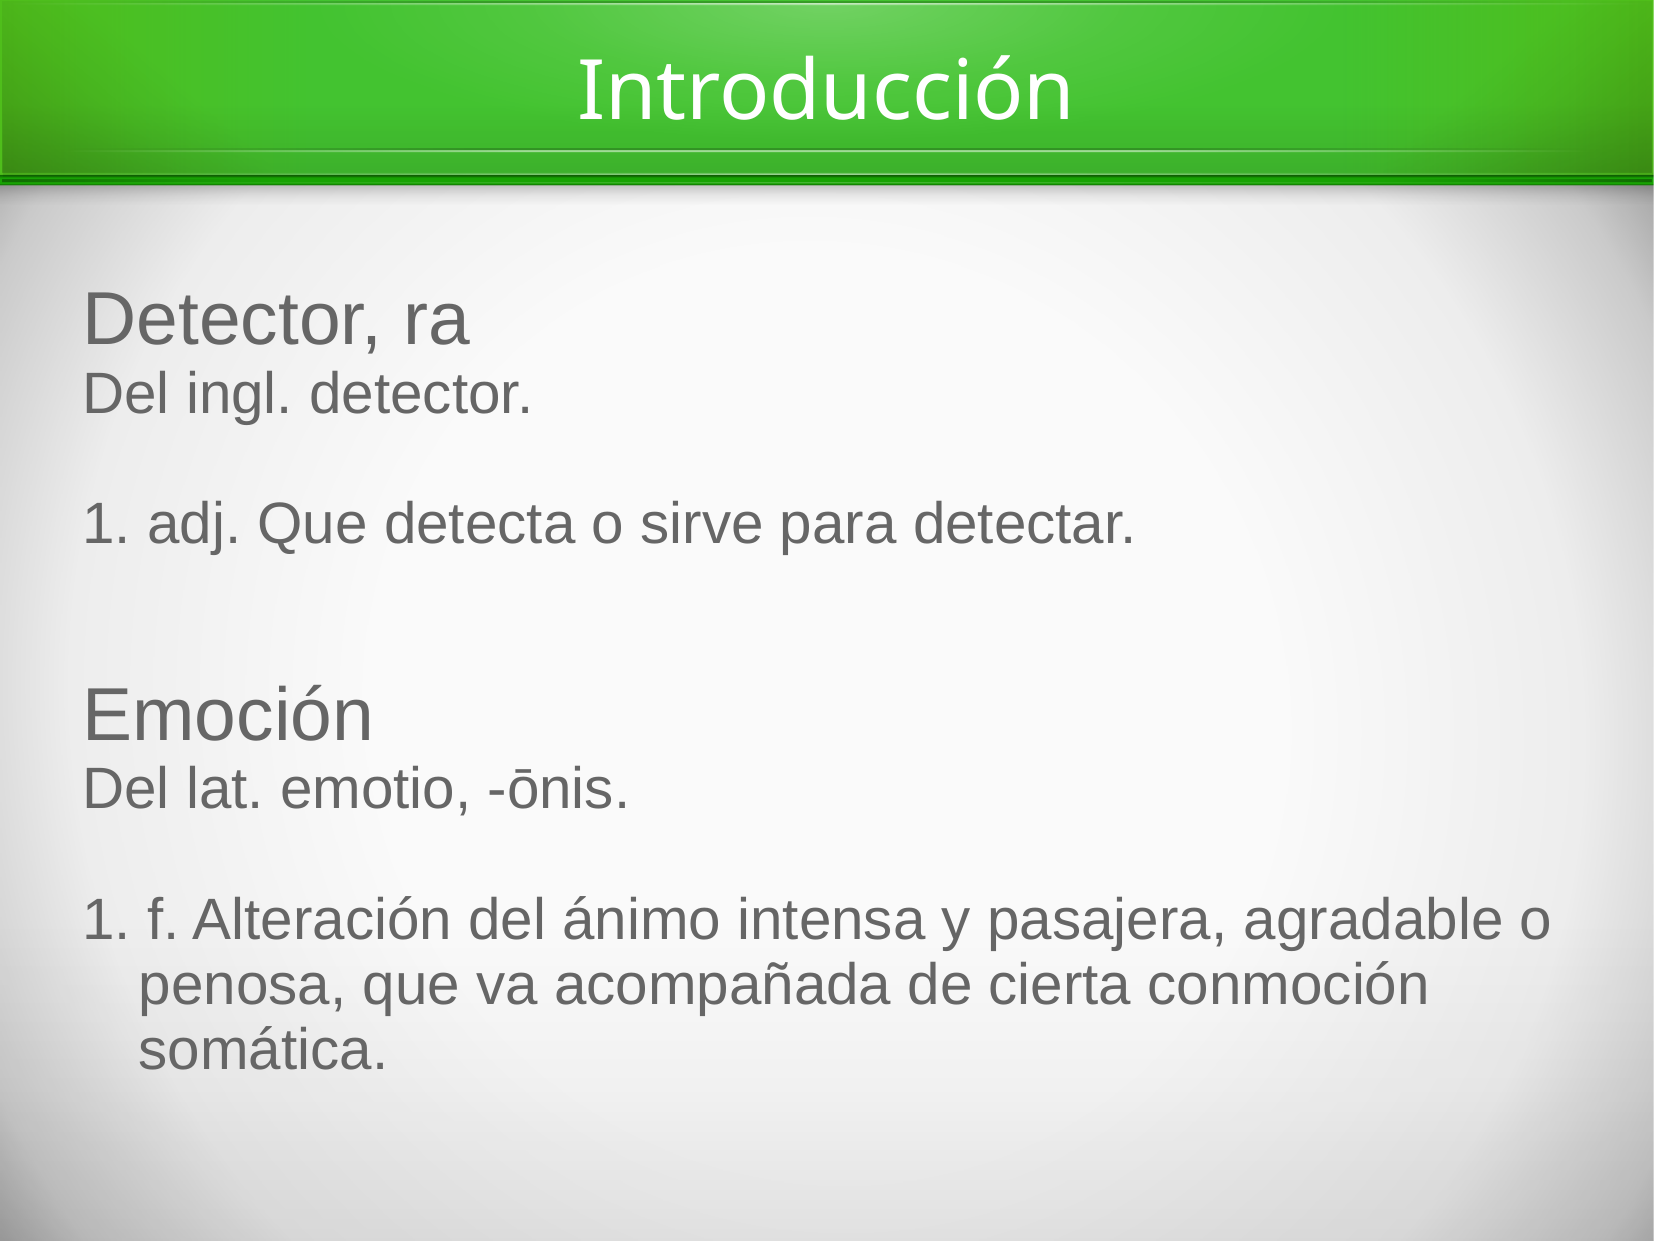

# Introducción
Detector, ra
Del ingl. detector.
1. adj. Que detecta o sirve para detectar.
Emoción
Del lat. emotio, -ōnis.
1. f. Alteración del ánimo intensa y pasajera, agradable o penosa, que va acompañada de cierta conmoción somática.